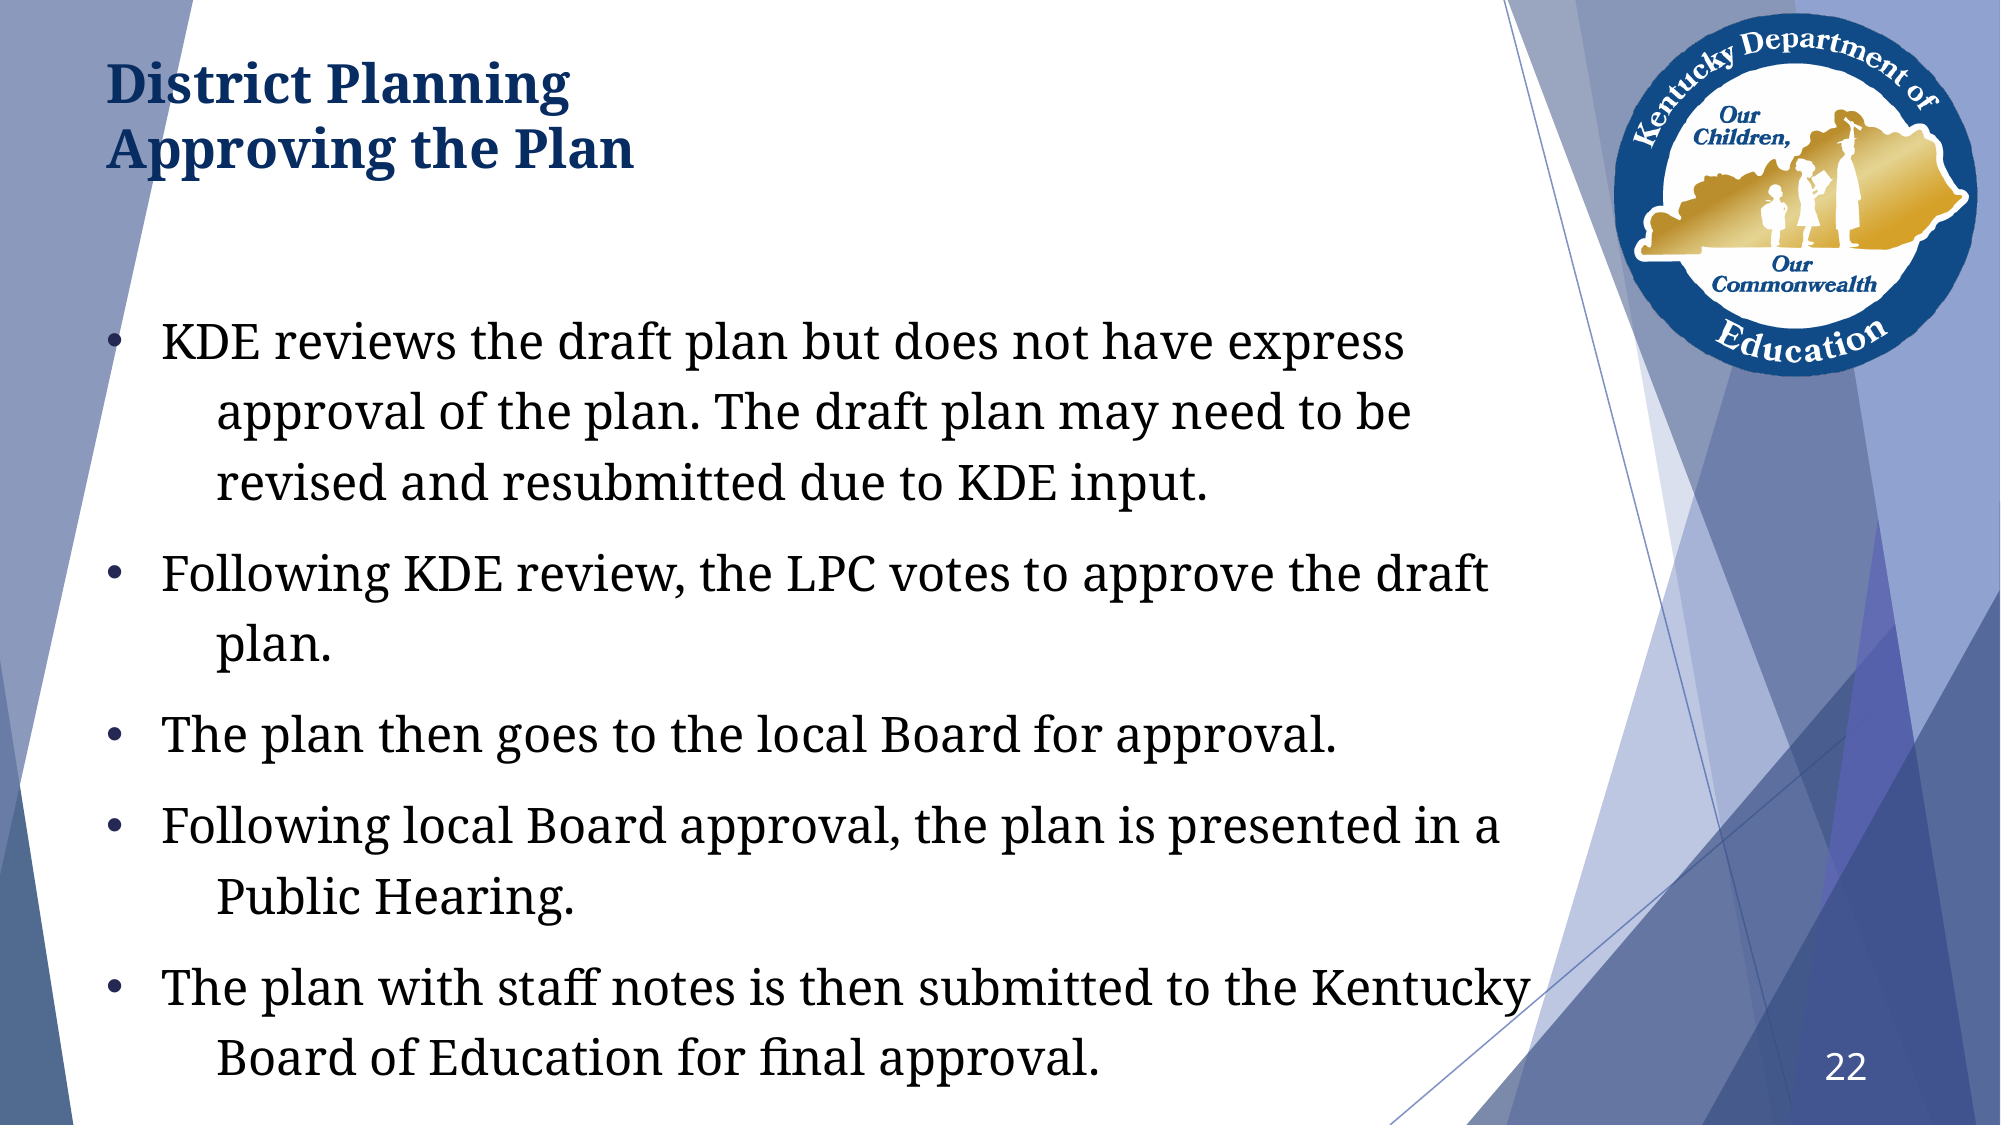

# District Planning Approving the Plan
KDE reviews the draft plan but does not have express approval of the plan. The draft plan may need to be revised and resubmitted due to KDE input.
Following KDE review, the LPC votes to approve the draft plan.
The plan then goes to the local Board for approval.
Following local Board approval, the plan is presented in a Public Hearing.
The plan with staff notes is then submitted to the Kentucky Board of Education for final approval.